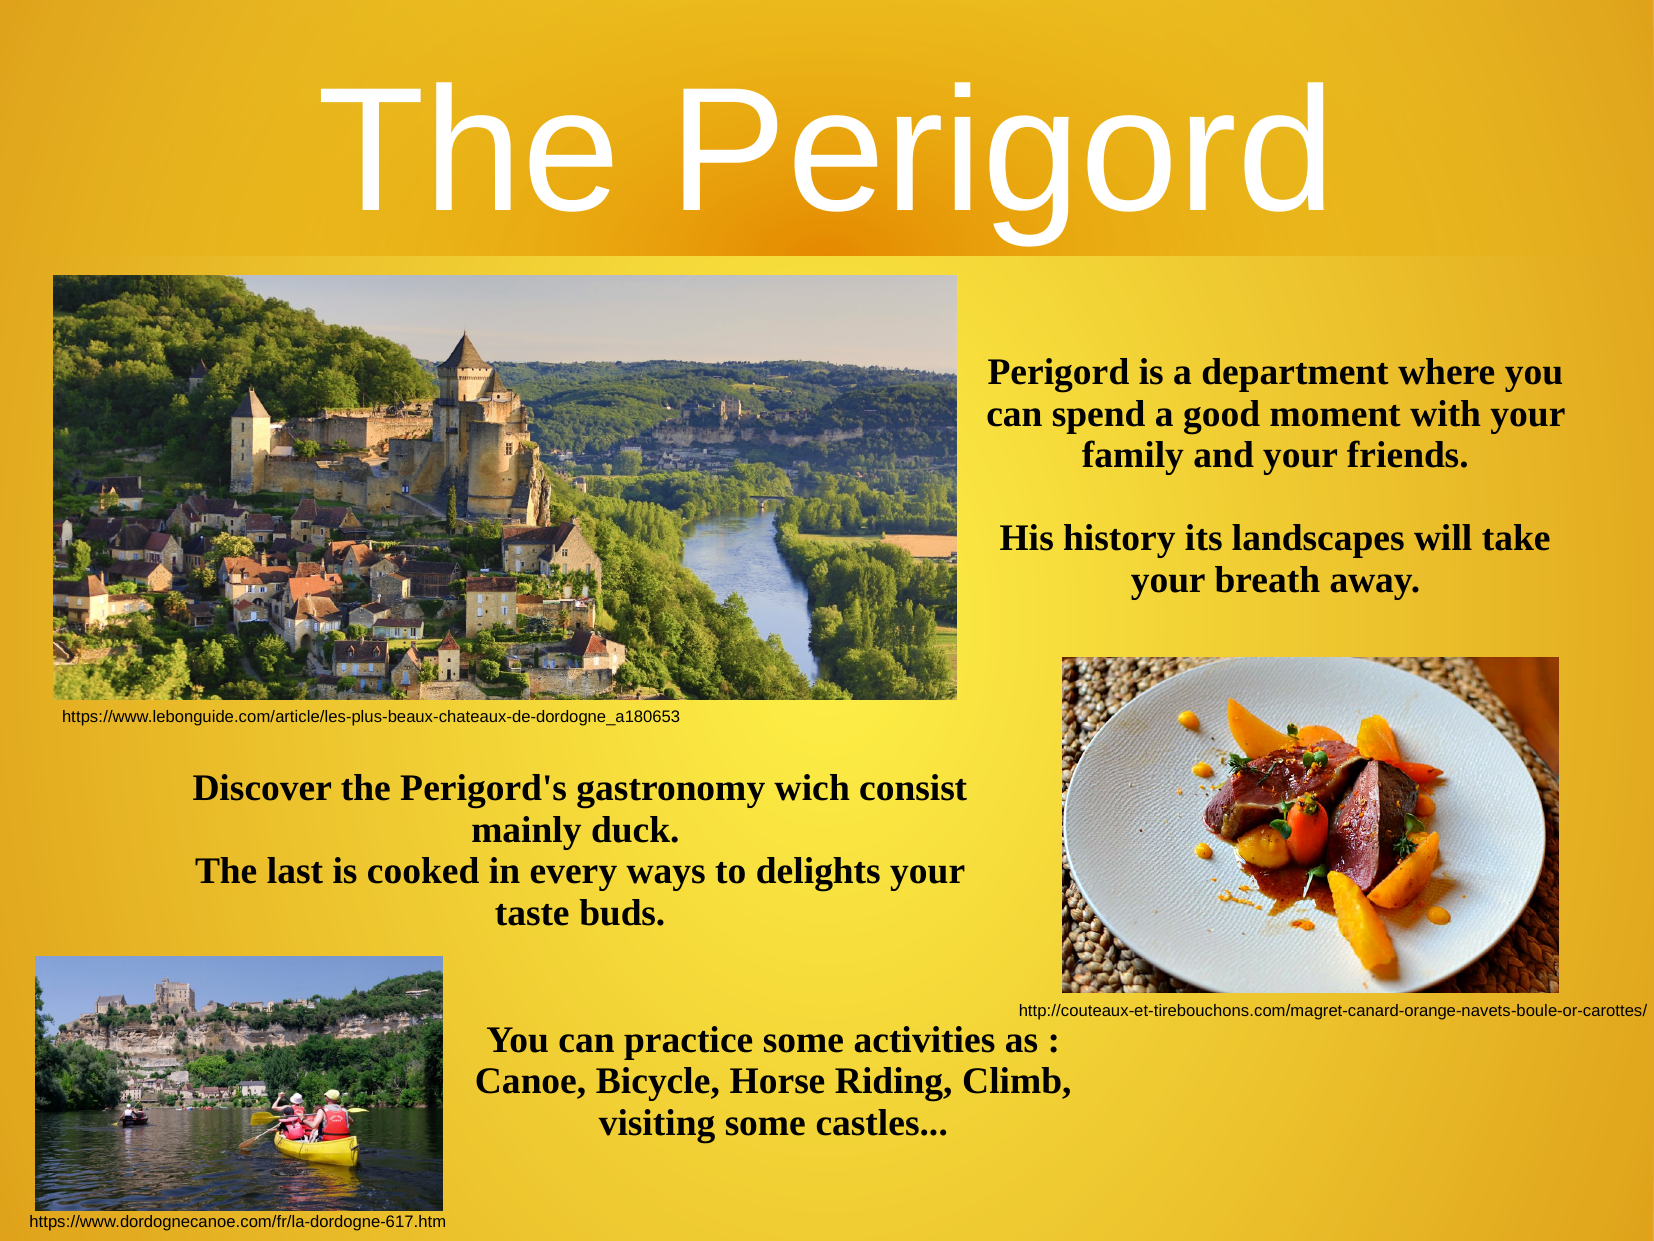

# The Perigord
Perigord is a department where you can spend a good moment with your family and your friends.
His history its landscapes will take your breath away.
https://www.lebonguide.com/article/les-plus-beaux-chateaux-de-dordogne_a180653
Discover the Perigord's gastronomy wich consist mainly duck.
The last is cooked in every ways to delights your taste buds.
http://couteaux-et-tirebouchons.com/magret-canard-orange-navets-boule-or-carottes/
You can practice some activities as : Canoe, Bicycle, Horse Riding, Climb, visiting some castles...
https://www.dordognecanoe.com/fr/la-dordogne-617.htm